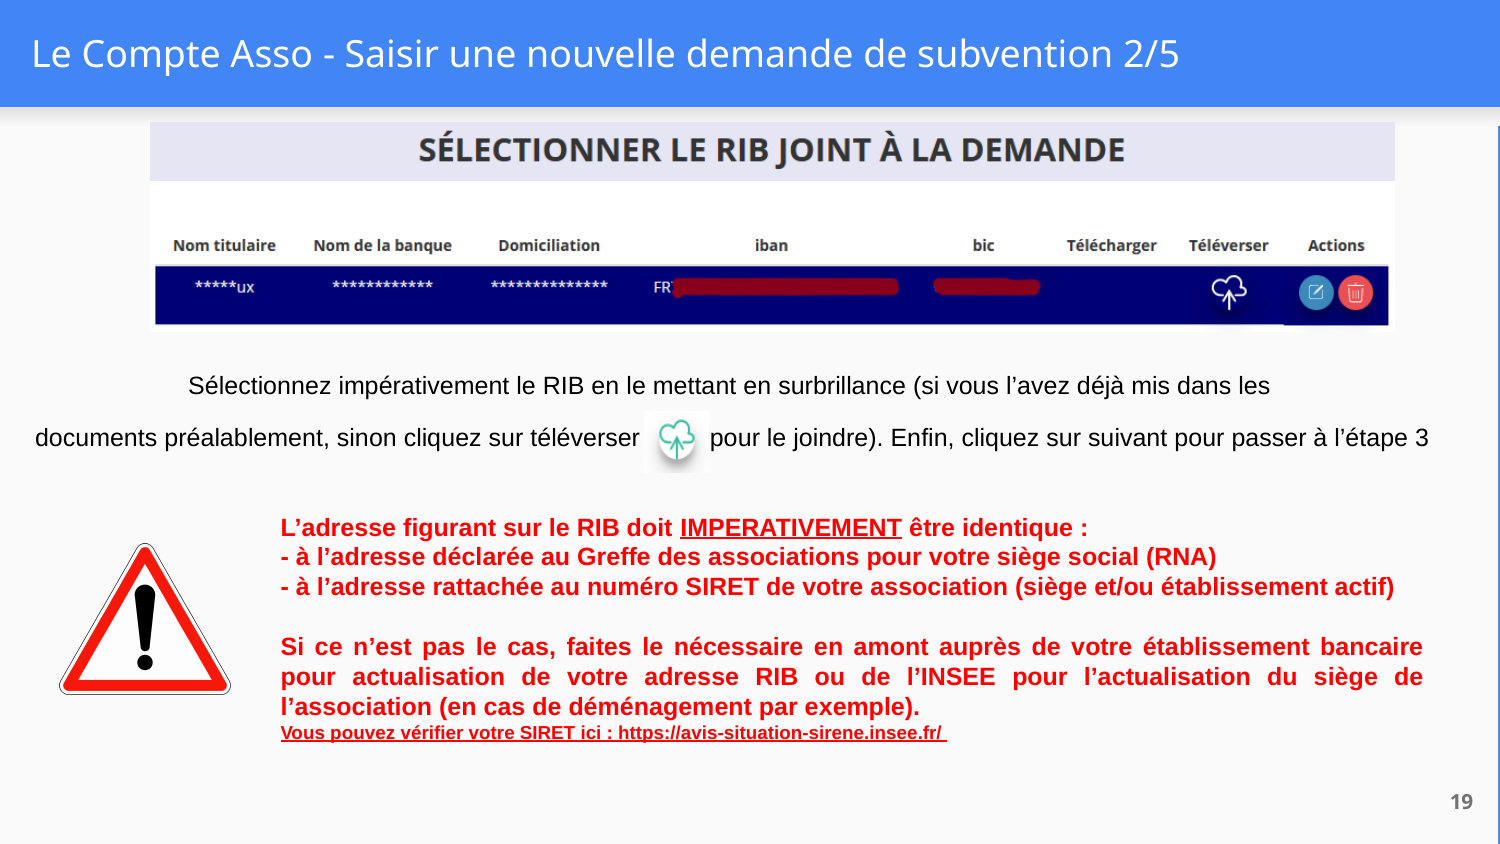

# Le Compte Asso - Saisir une nouvelle demande de subvention 2/5
Sélectionnez impérativement le RIB en le mettant en surbrillance (si vous l’avez déjà mis dans les
documents préalablement, sinon cliquez sur téléverser pour le joindre). Enfin, cliquez sur suivant pour passer à l’étape 3
L’adresse figurant sur le RIB doit IMPERATIVEMENT être identique :
- à l’adresse déclarée au Greffe des associations pour votre siège social (RNA)
- à l’adresse rattachée au numéro SIRET de votre association (siège et/ou établissement actif)
Si ce n’est pas le cas, faites le nécessaire en amont auprès de votre établissement bancaire pour actualisation de votre adresse RIB ou de l’INSEE pour l’actualisation du siège de l’association (en cas de déménagement par exemple).
Vous pouvez vérifier votre SIRET ici : https://avis-situation-sirene.insee.fr/